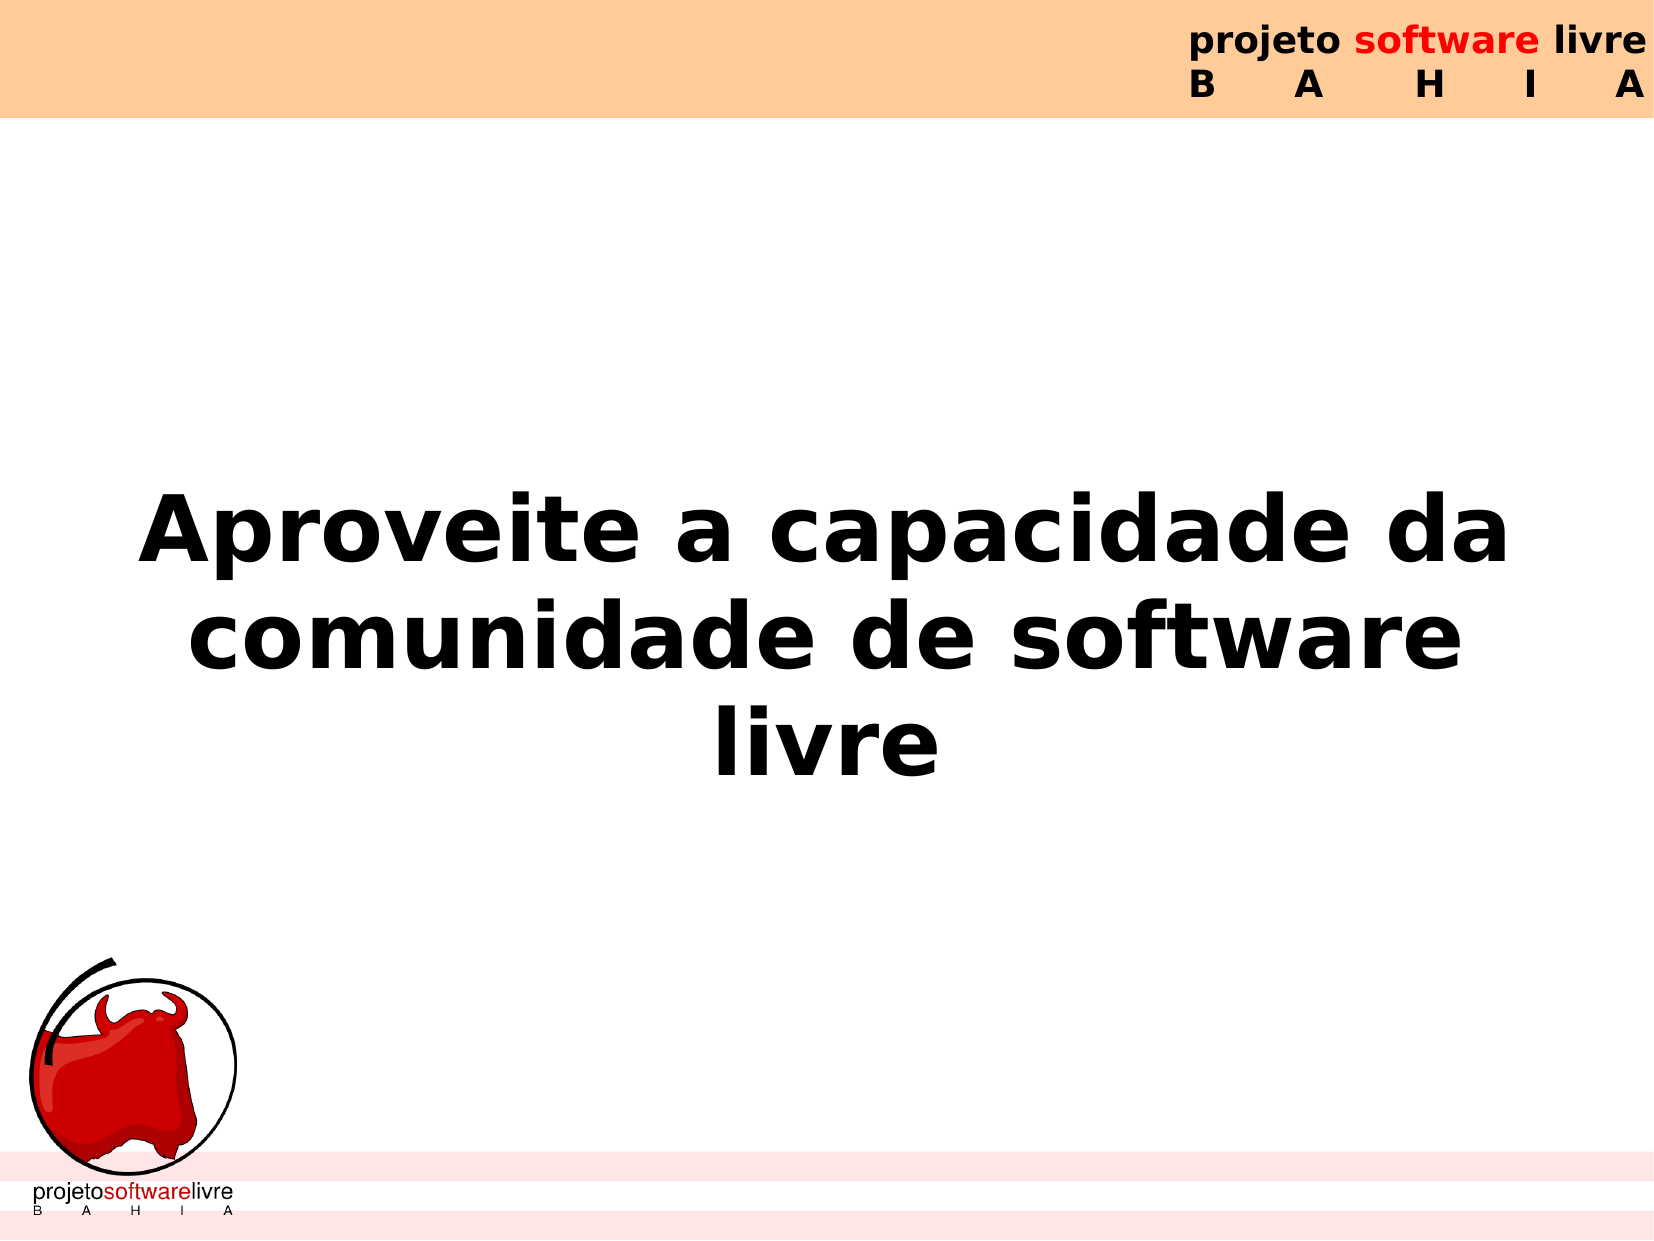

# Aproveite a capacidade da comunidade de software livre